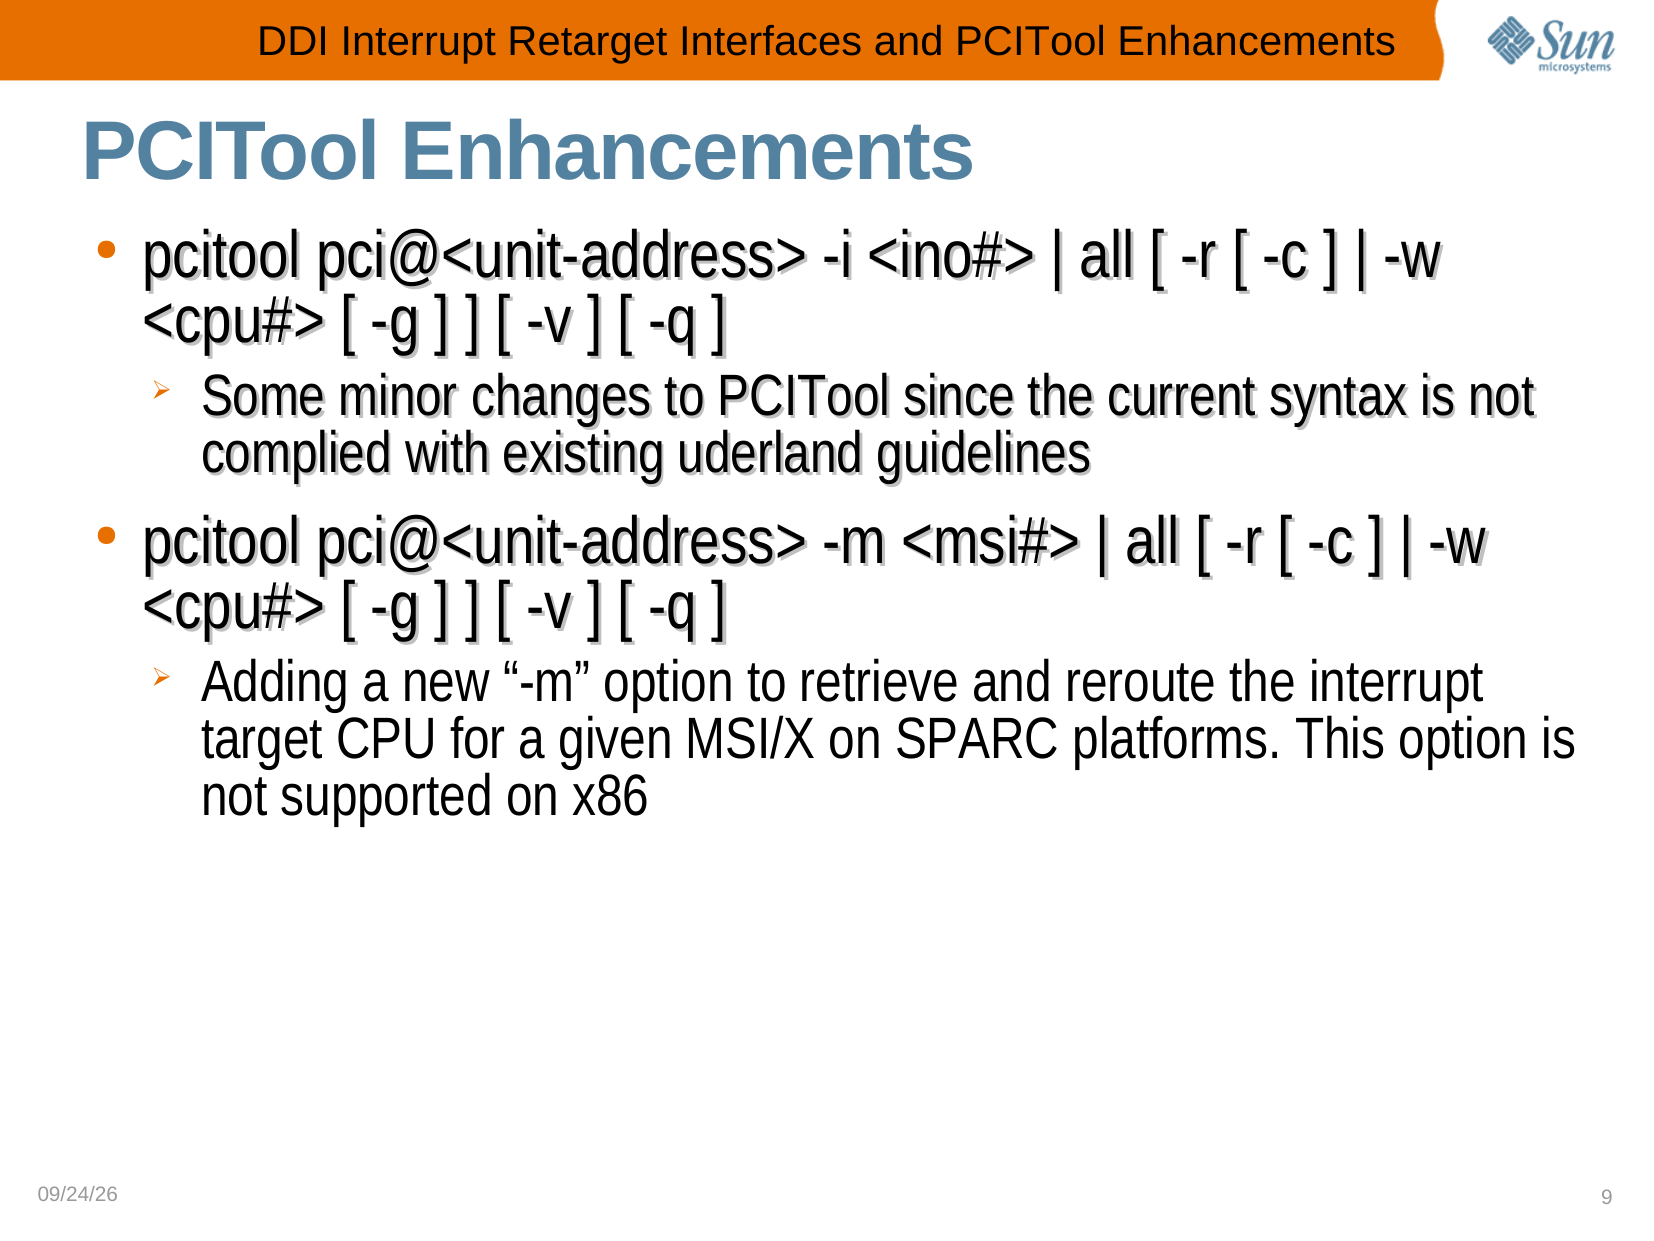

# PCITool Enhancements
pcitool pci@<unit-address> -i <ino#> | all [ -r [ -c ] | -w <cpu#> [ -g ] ] [ -v ] [ -q ]
Some minor changes to PCITool since the current syntax is not complied with existing uderland guidelines
pcitool pci@<unit-address> -m <msi#> | all [ -r [ -c ] | -w <cpu#> [ -g ] ] [ -v ] [ -q ]
Adding a new “-m” option to retrieve and reroute the interrupt target CPU for a given MSI/X on SPARC platforms. This option is not supported on x86
9